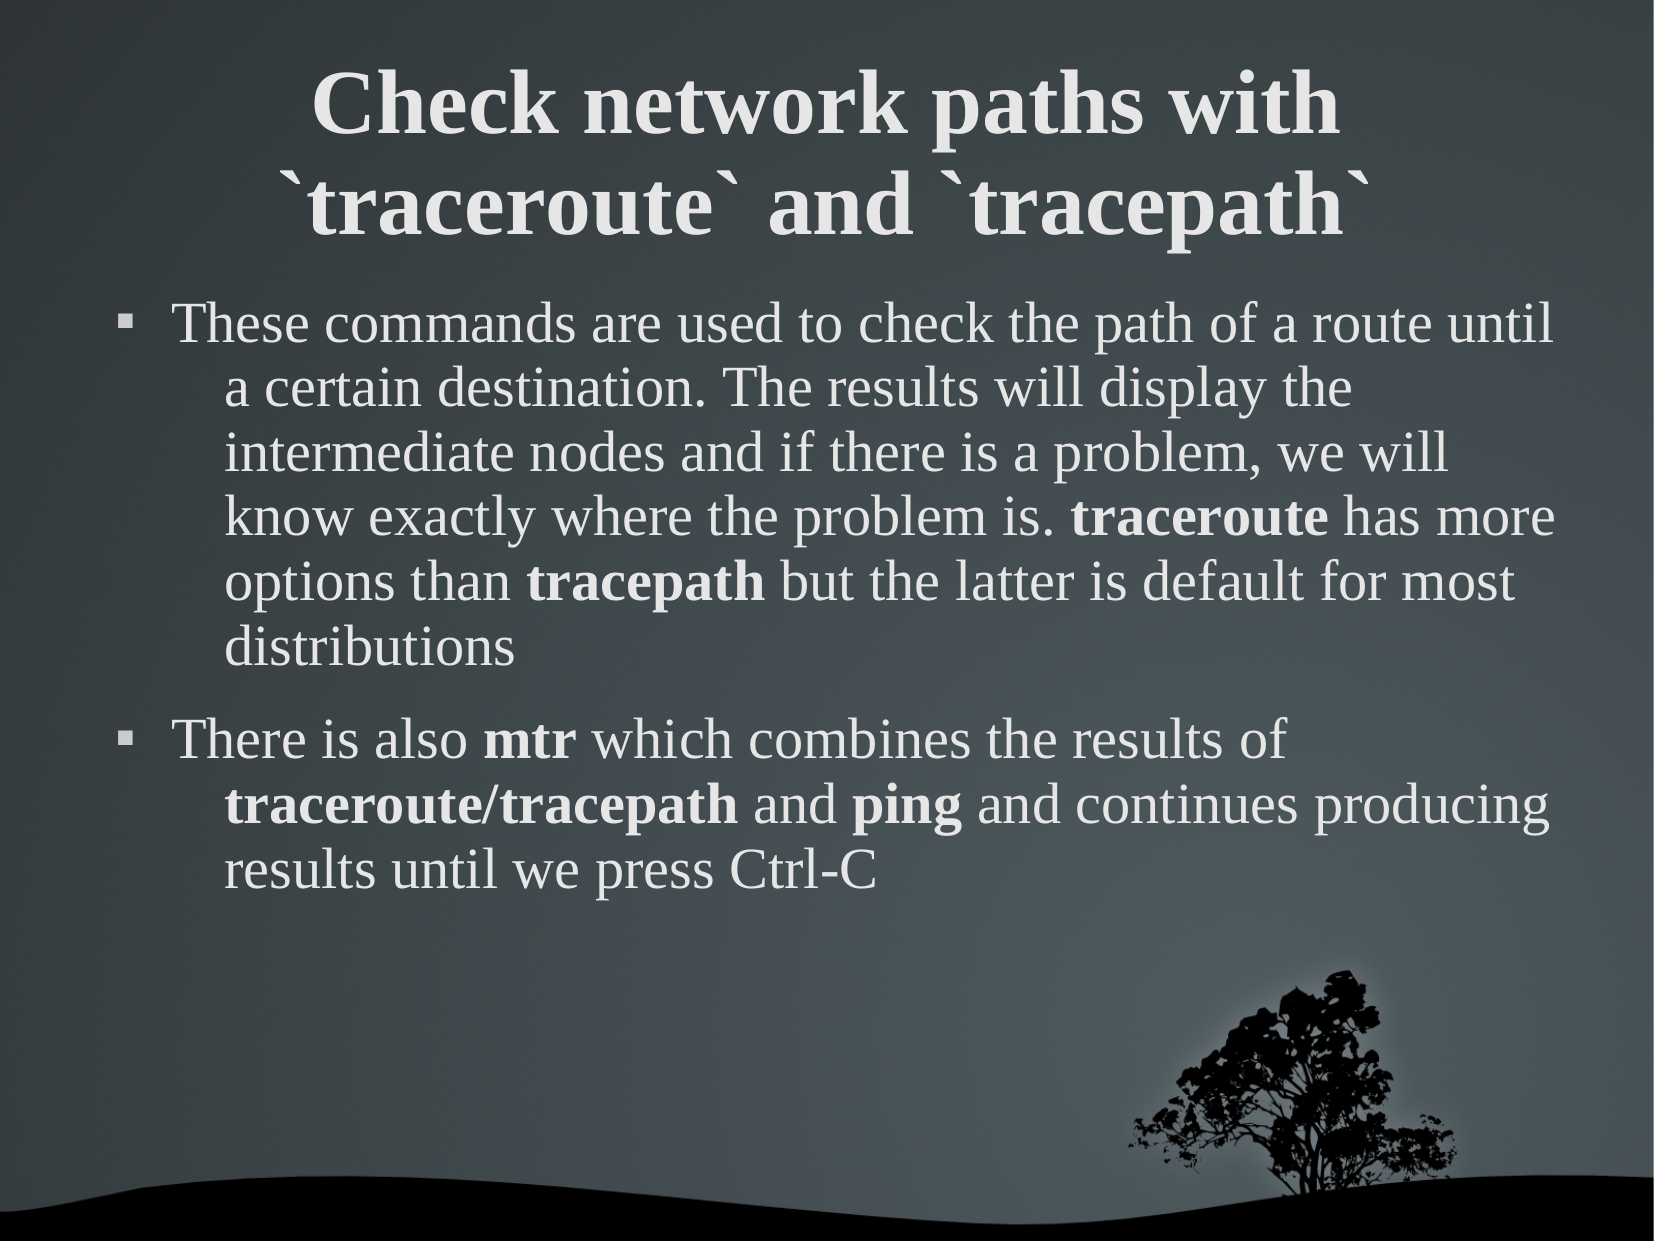

# Check network paths with `traceroute` and `tracepath`
These commands are used to check the path of a route until a certain destination. The results will display the intermediate nodes and if there is a problem, we will know exactly where the problem is. traceroute has more options than tracepath but the latter is default for most distributions
There is also mtr which combines the results of traceroute/tracepath and ping and continues producing results until we press Ctrl-C